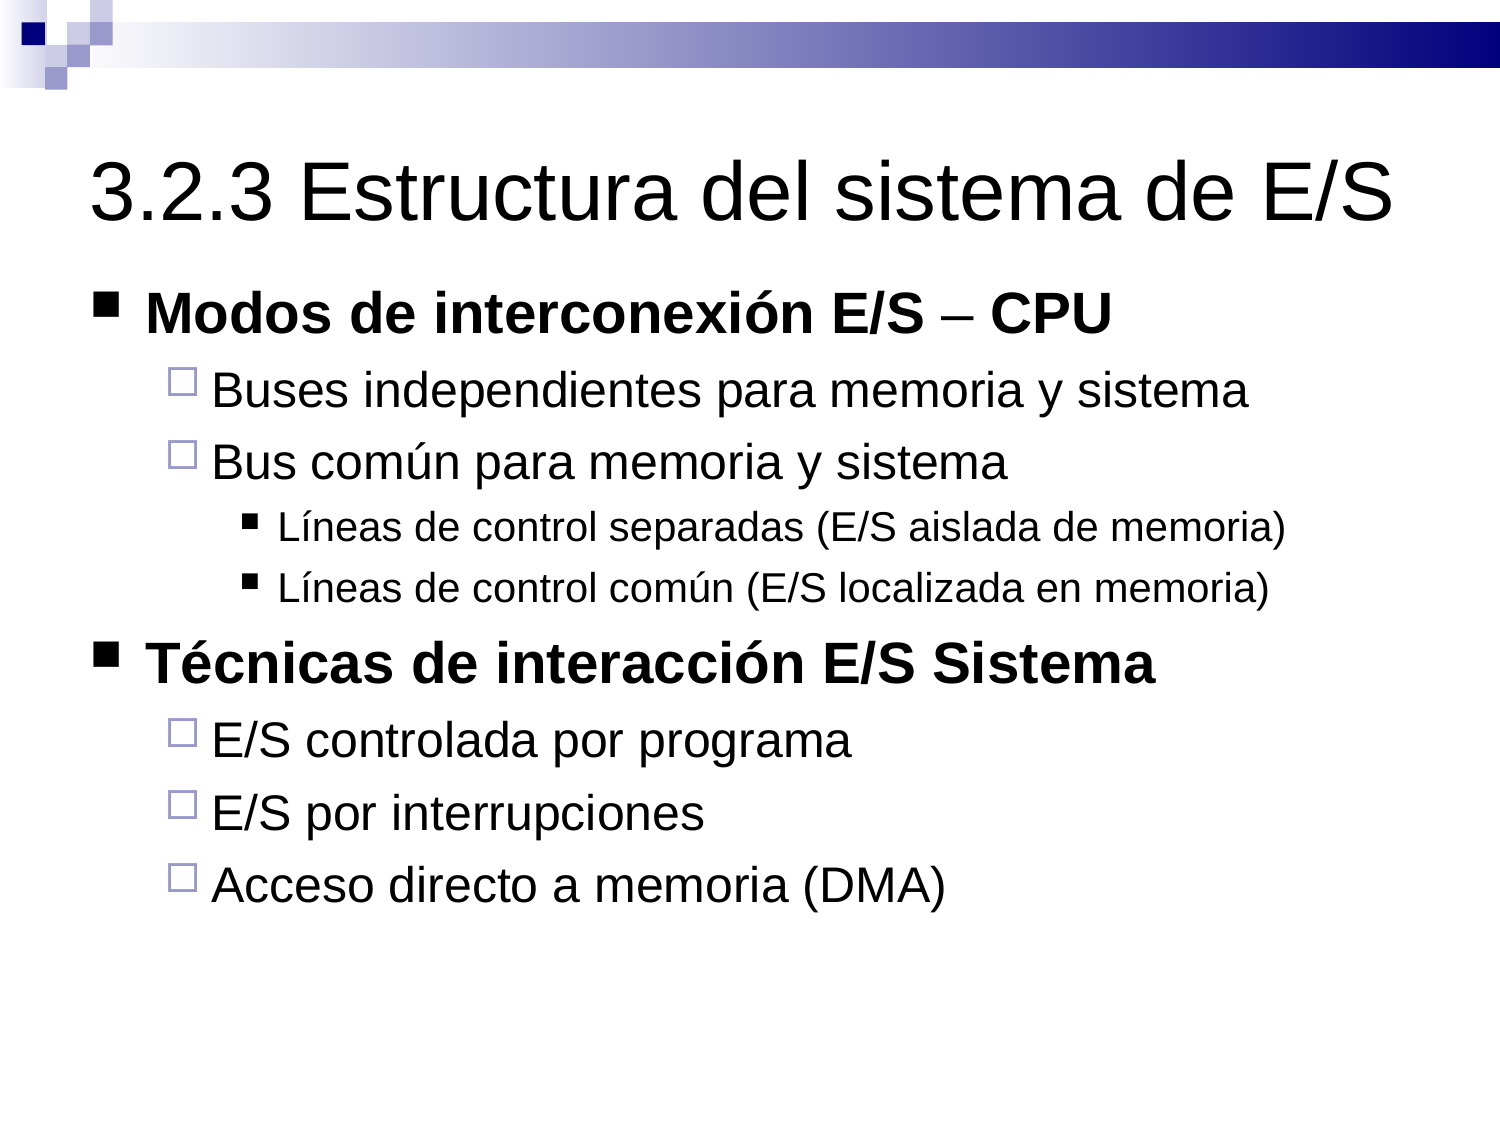

# 3.2.3 Estructura del sistema de E/S
Modos de interconexión E/S – CPU
Buses independientes para memoria y sistema
Bus común para memoria y sistema
Líneas de control separadas (E/S aislada de memoria)‏
Líneas de control común (E/S localizada en memoria)‏
Técnicas de interacción E/S Sistema
E/S controlada por programa
E/S por interrupciones
Acceso directo a memoria (DMA)‏